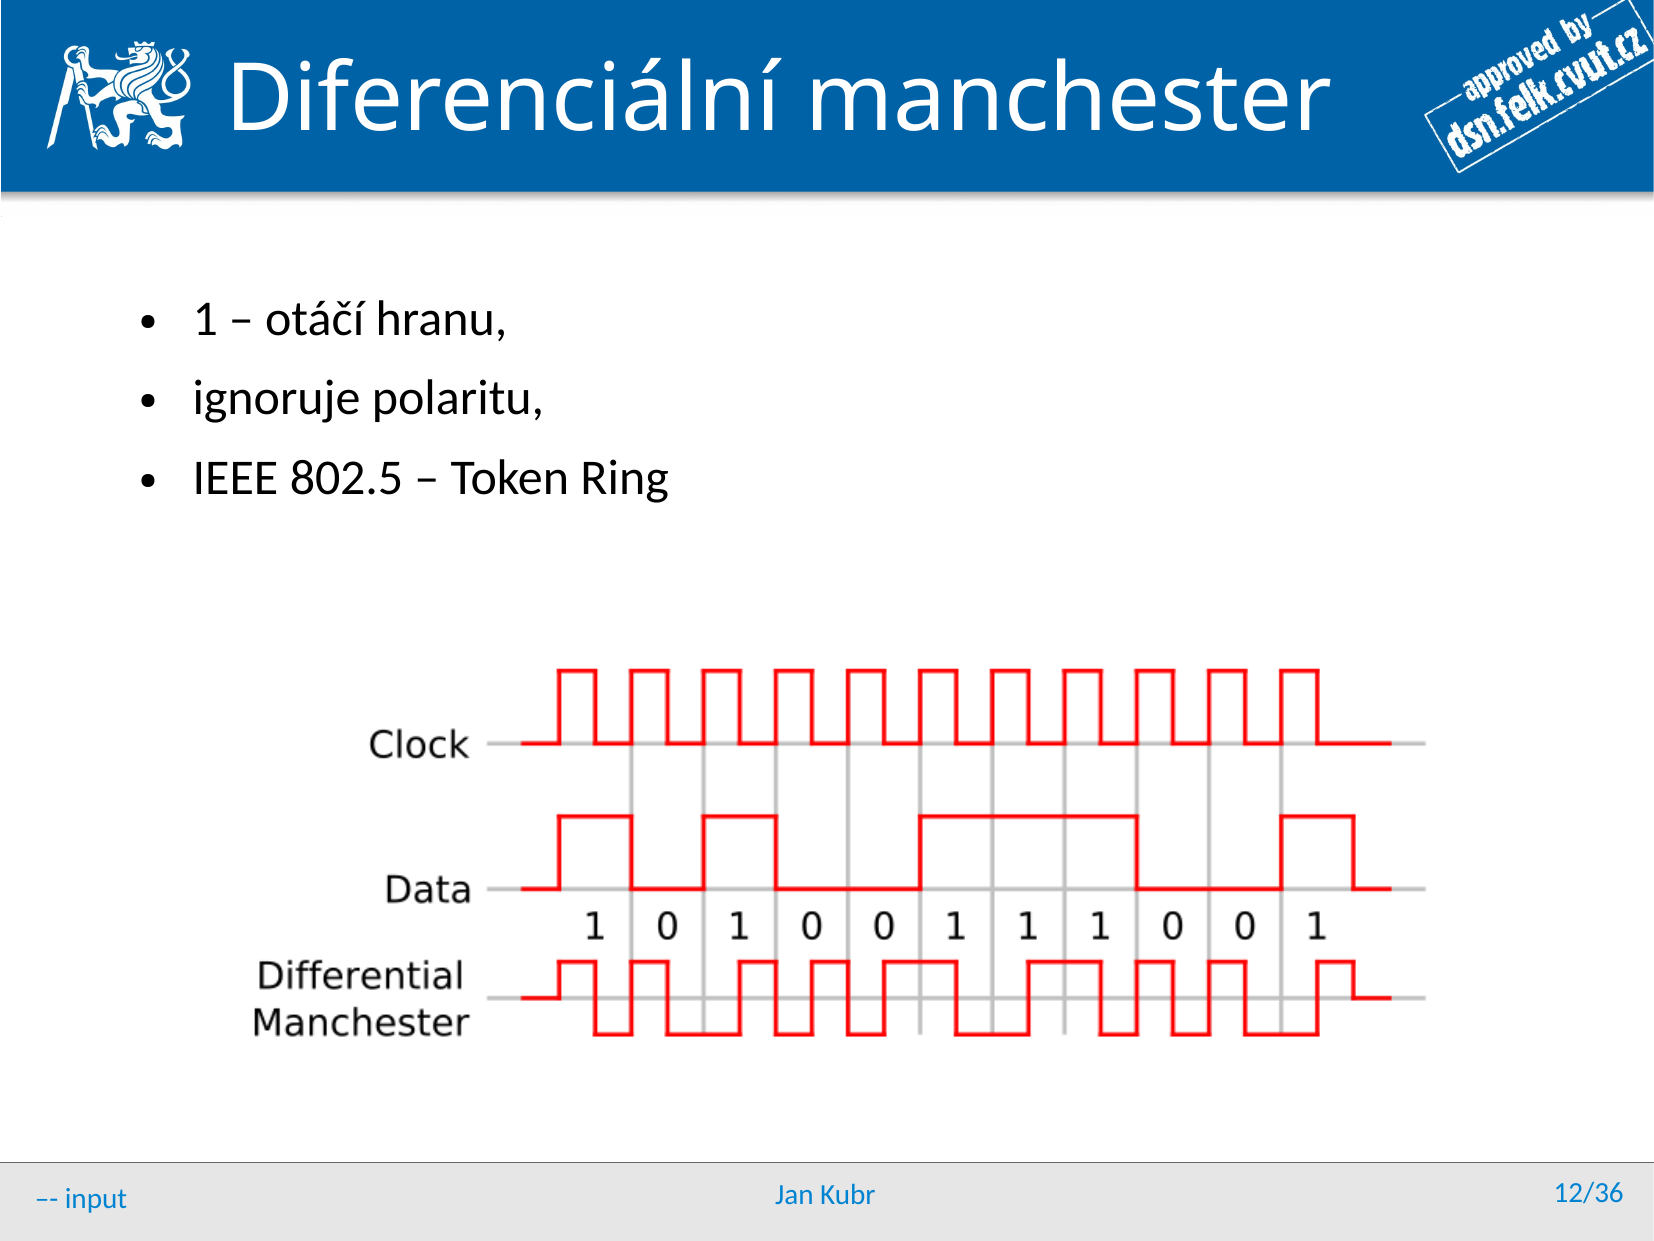

# Diferenciální manchester
1 – otáčí hranu,
ignoruje polaritu,
IEEE 802.5 – Token Ring
12
Jan Kubr
02/2006